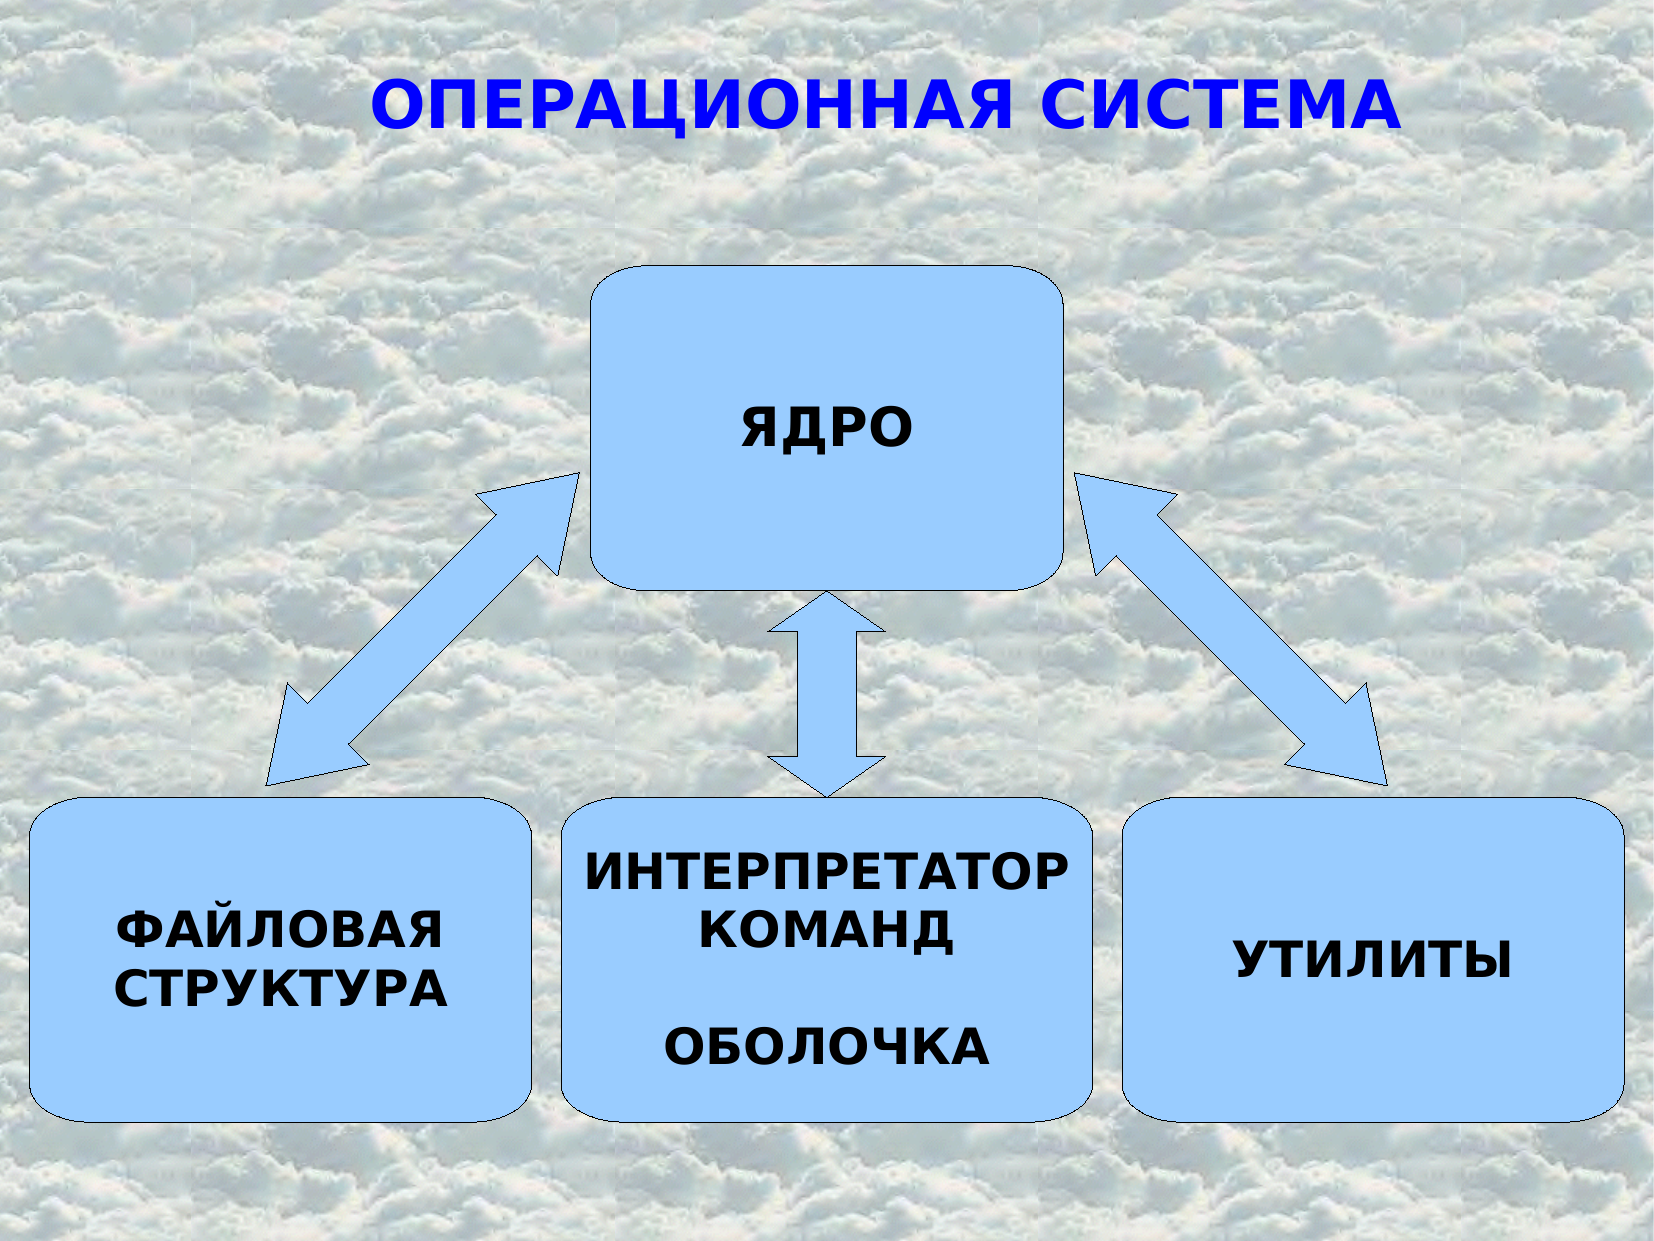

ОПЕРАЦИОННАЯ СИСТЕМА
ЯДРО
ФАЙЛОВАЯ
СТРУКТУРА
ИНТЕРПРЕТАТОР
КОМАНД
ОБОЛОЧКА
УТИЛИТЫ